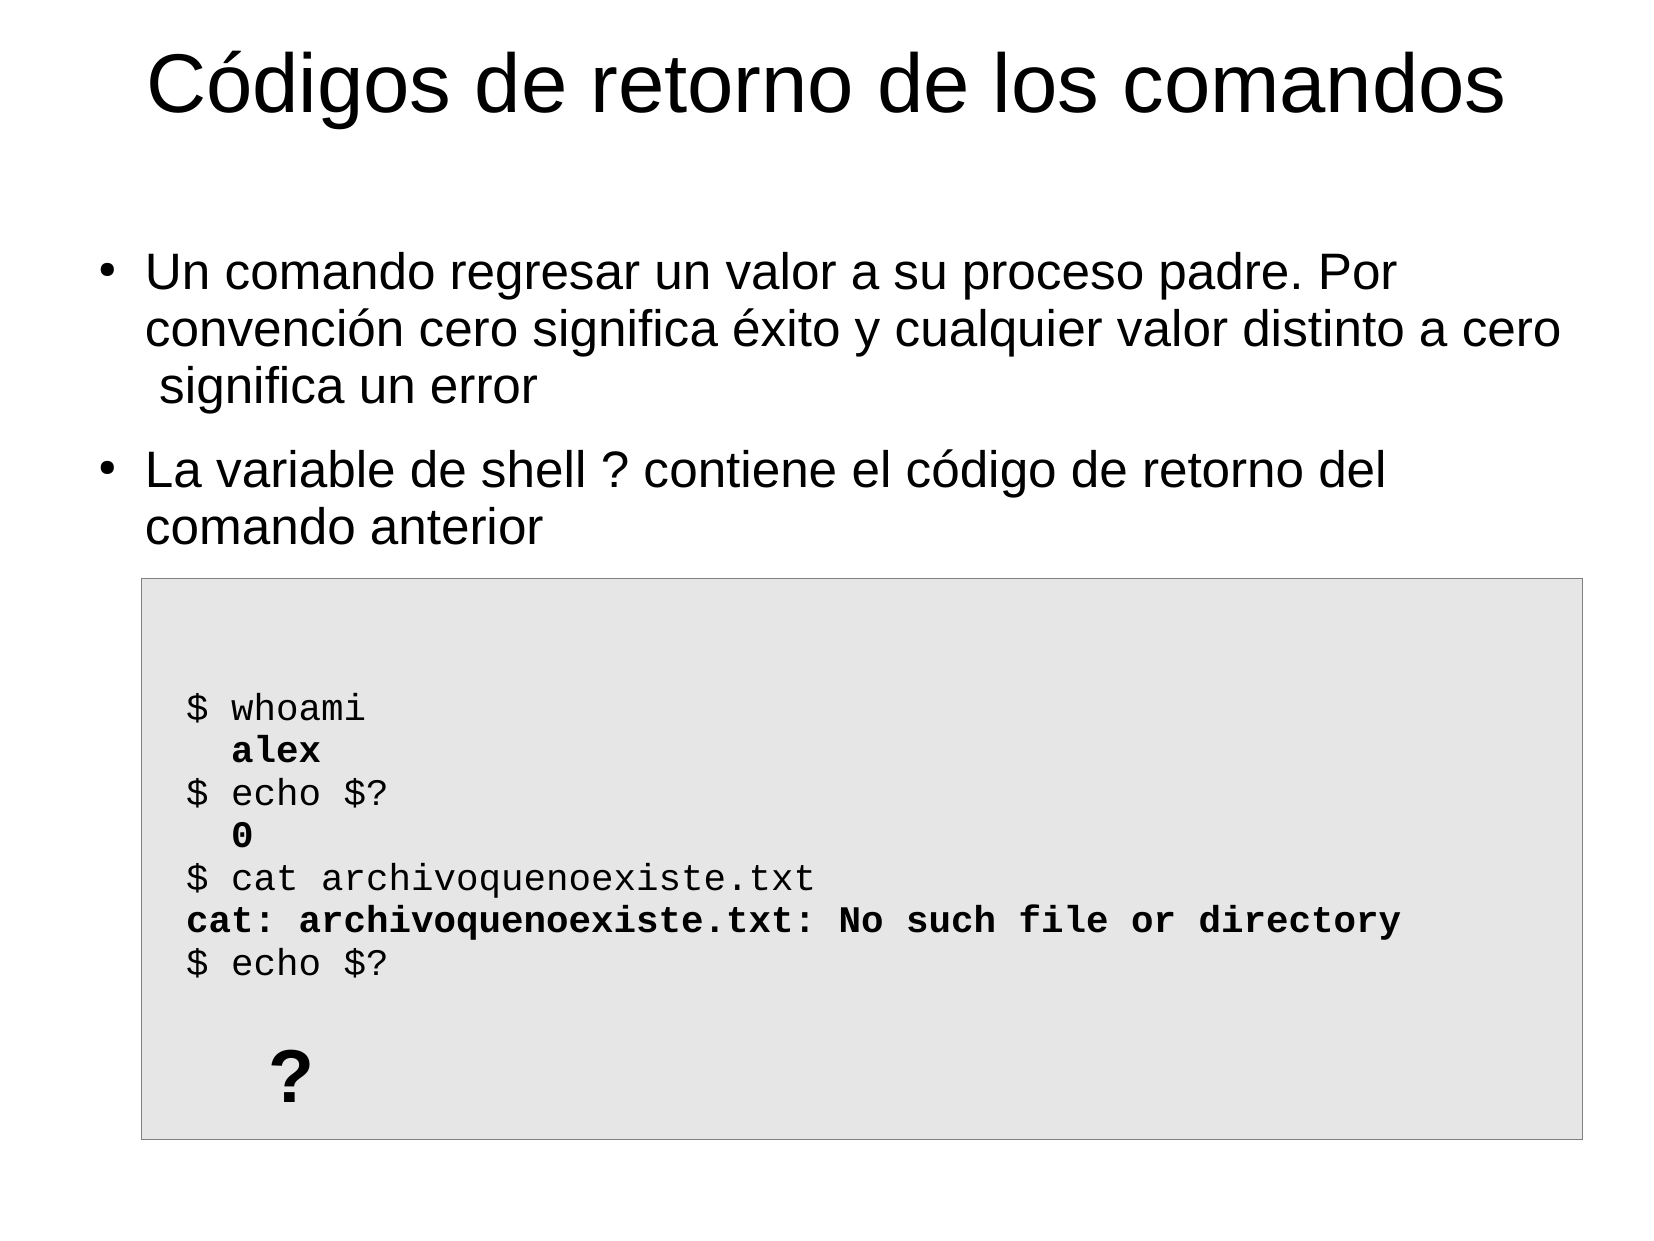

# Códigos de retorno de los comandos
Un comando regresar un valor a su proceso padre. Por convención cero significa éxito y cualquier valor distinto a cero significa un error
La variable de shell ? contiene el código de retorno del comando anterior
$ whoami
 alex
$ echo $?
 0
$ cat archivoquenoexiste.txt
cat: archivoquenoexiste.txt: No such file or directory
$ echo $?
?